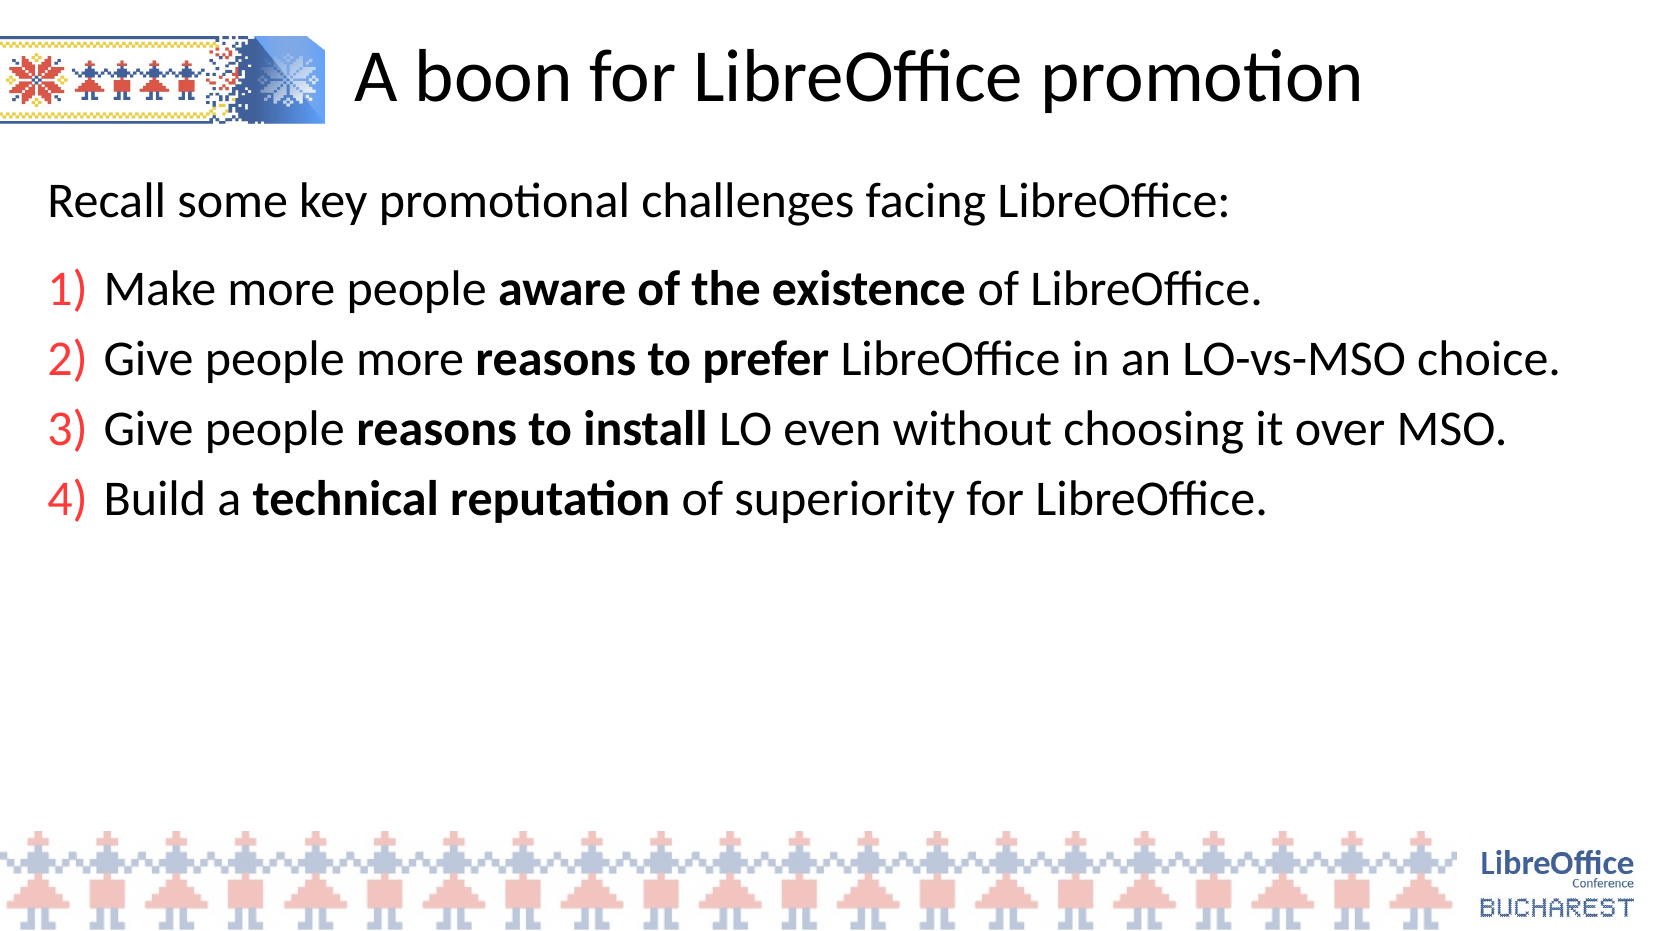

# A boon for LibreOffice promotion
Recall some key promotional challenges facing LibreOffice:
Make more people aware of the existence of LibreOffice.
Give people more reasons to prefer LibreOffice in an LO-vs-MSO choice.
Give people reasons to install LO even without choosing it over MSO.
Build a technical reputation of superiority for LibreOffice.